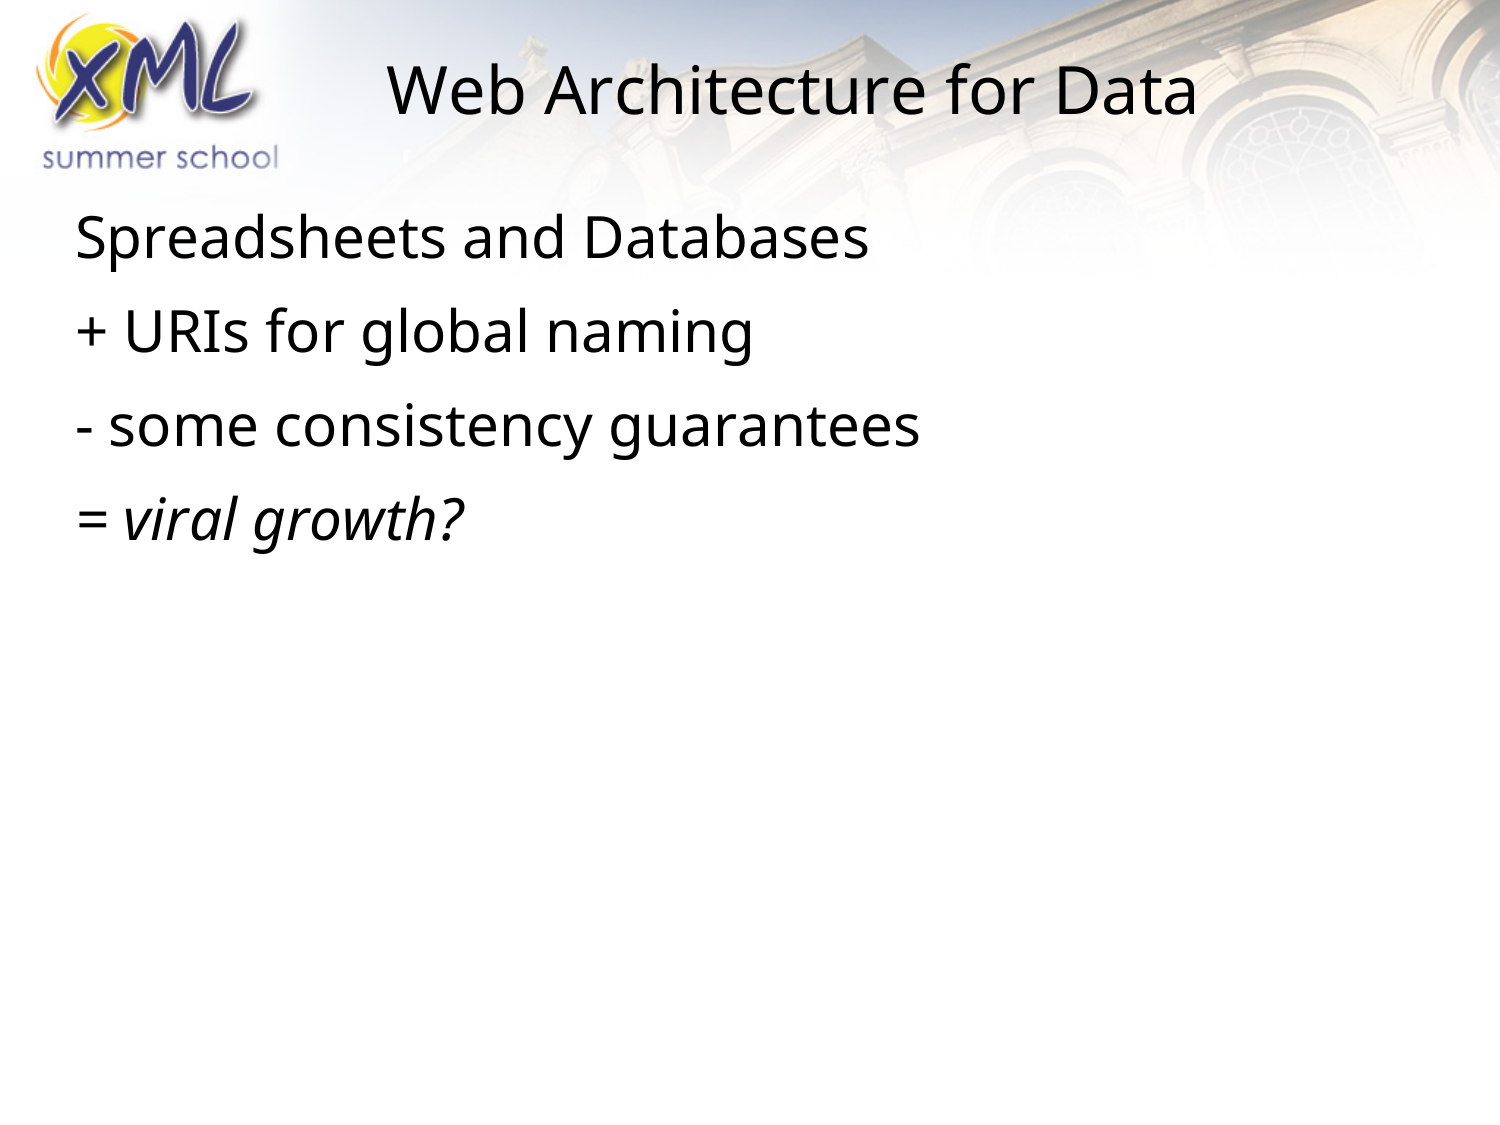

# Web Architecture for Data
Spreadsheets and Databases
+ URIs for global naming
- some consistency guarantees
= viral growth?